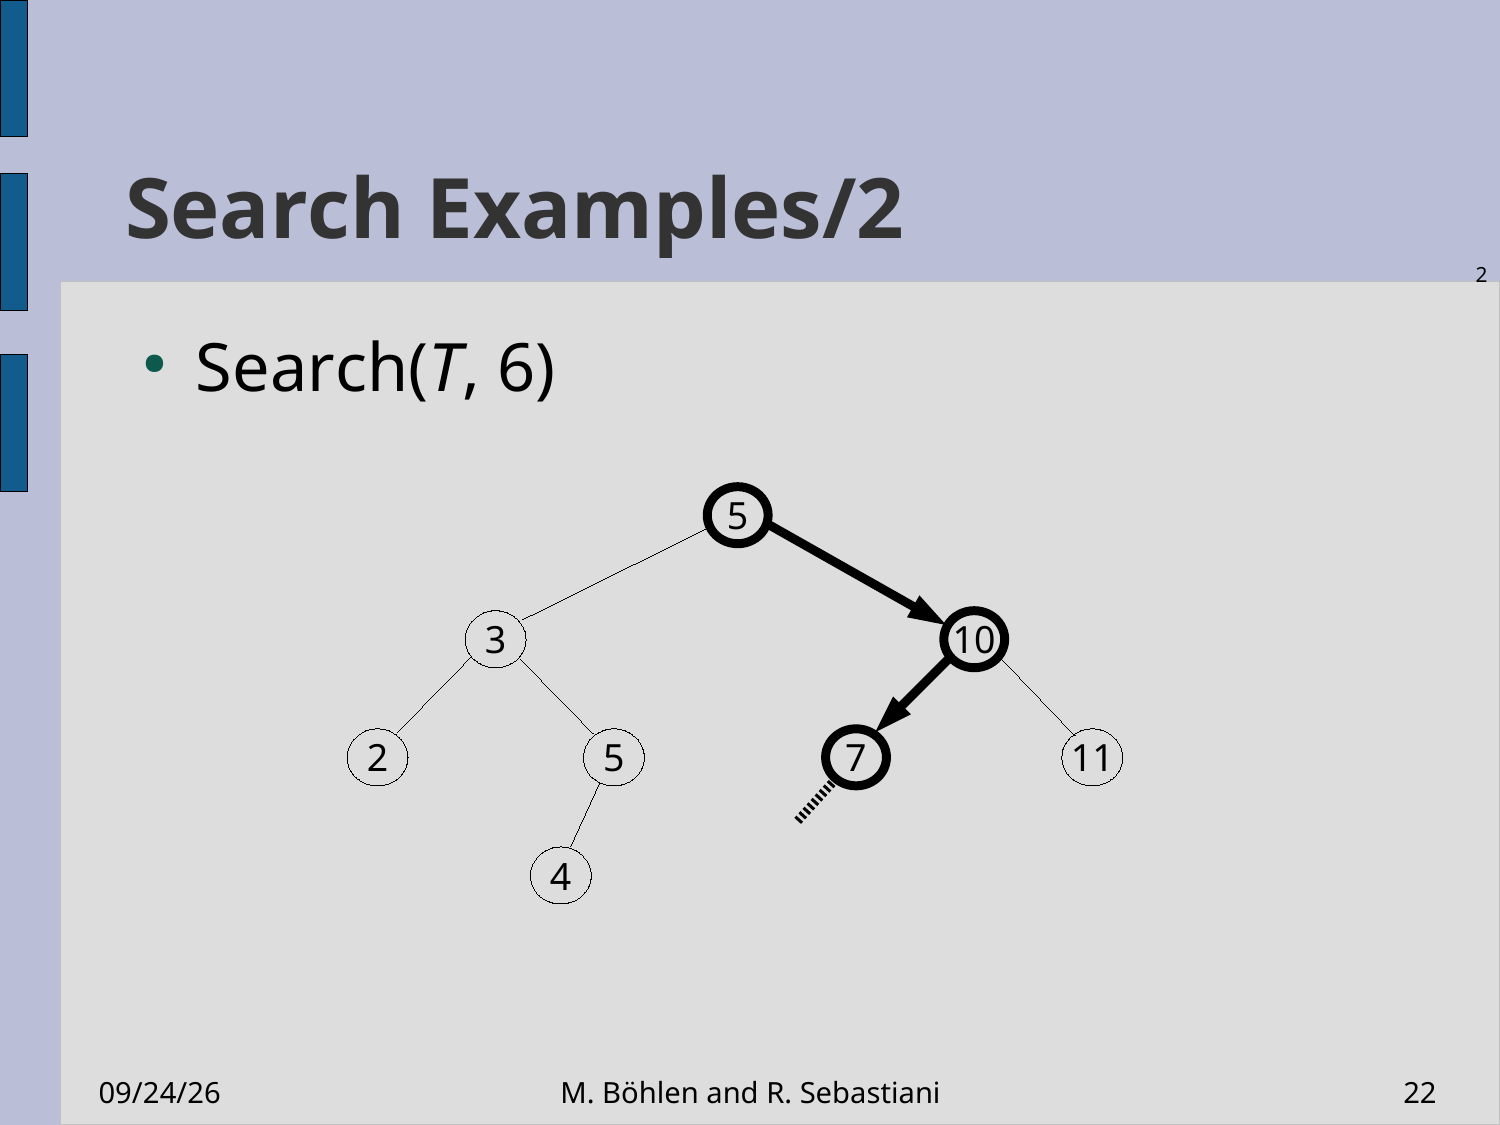

# Search Examples/2
2
Search(T, 6)
5
3
10
2
5
7
11
4
M. Böhlen and R. Sebastiani
22